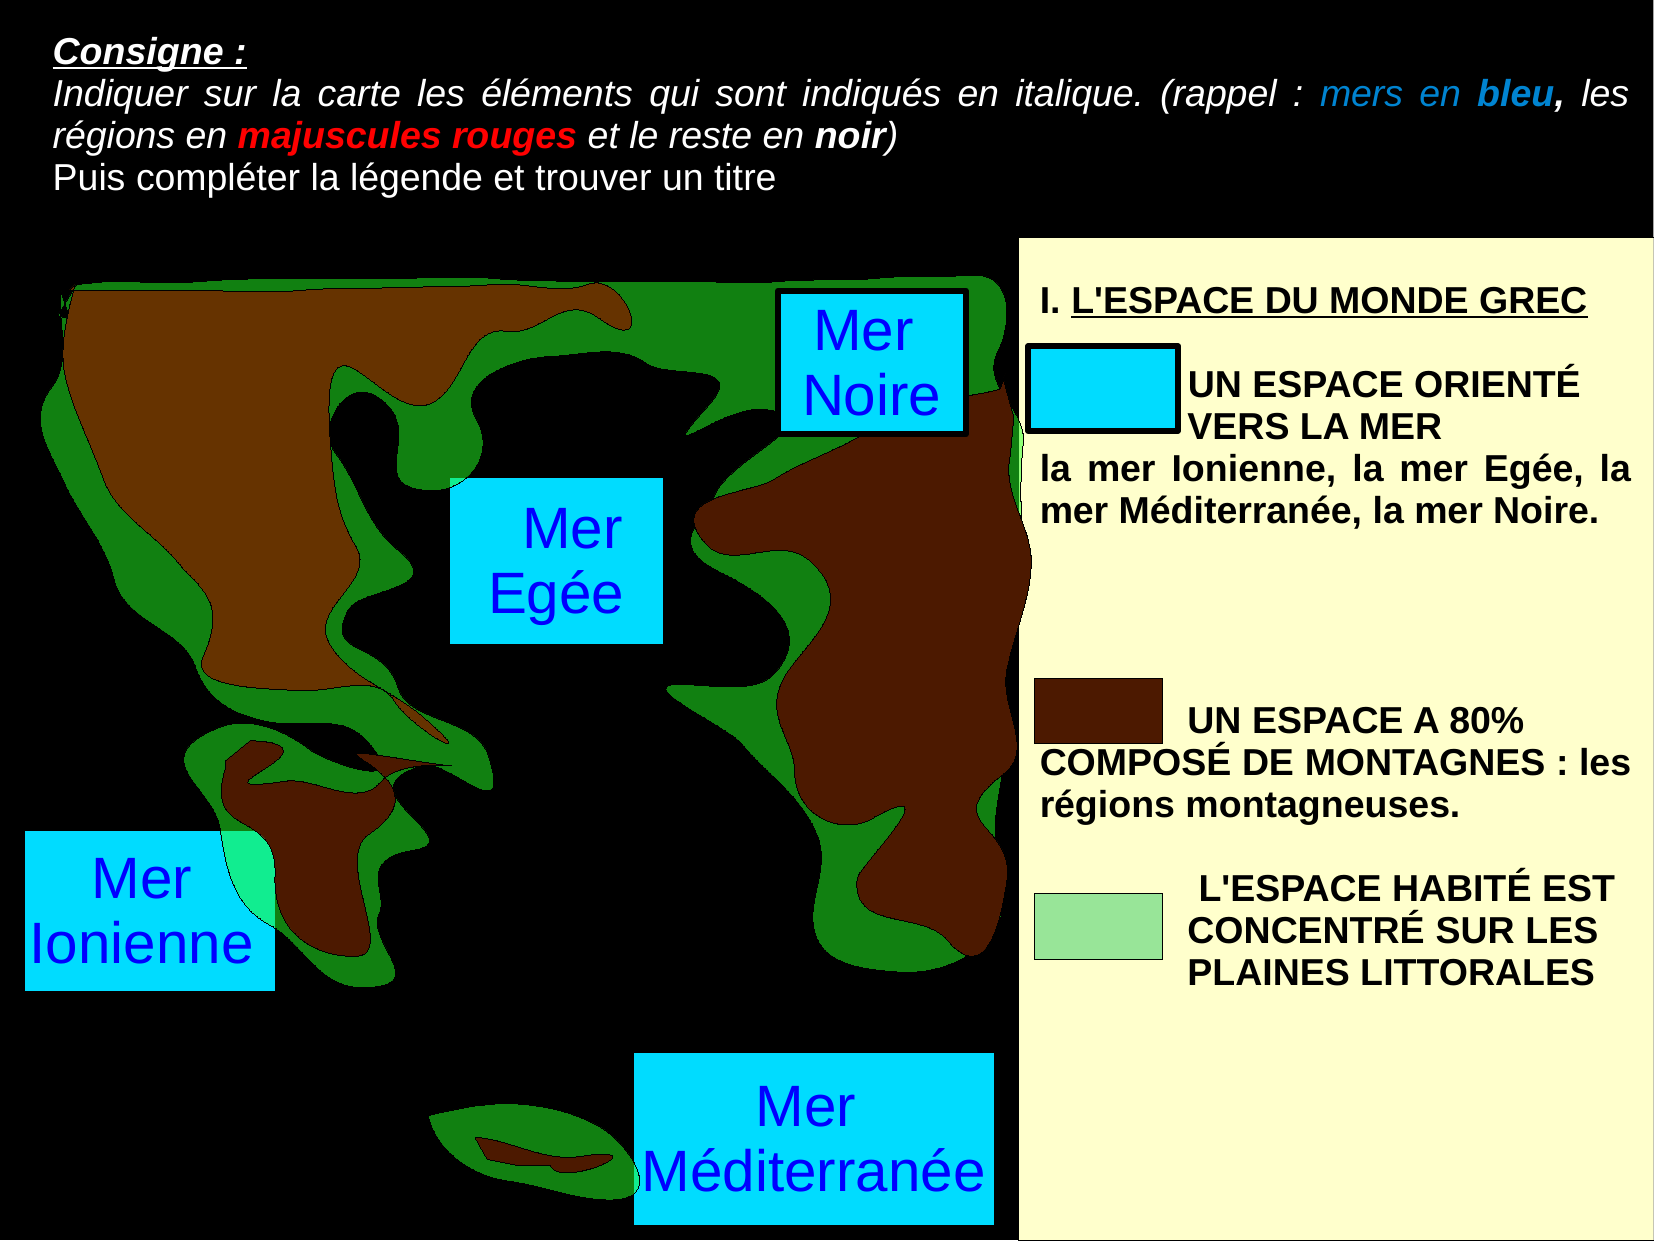

Consigne :
Indiquer sur la carte les éléments qui sont indiqués en italique. (rappel : mers en bleu, les régions en majuscules rouges et le reste en noir)
Puis compléter la légende et trouver un titre
I. L'ESPACE DU MONDE GREC
	 UN ESPACE ORIENTÉ 			VERS LA MER
la mer Ionienne, la mer Egée, la mer Méditerranée, la mer Noire.
		UN ESPACE A 80% 		COMPOSÉ DE MONTAGNES : les régions montagneuses.
	 L'ESPACE HABITÉ EST 			CONCENTRÉ SUR LES 			PLAINES LITTORALES
Mer
Noire
 Mer
Egée
Mer
Ionienne
Mer
Méditerranée